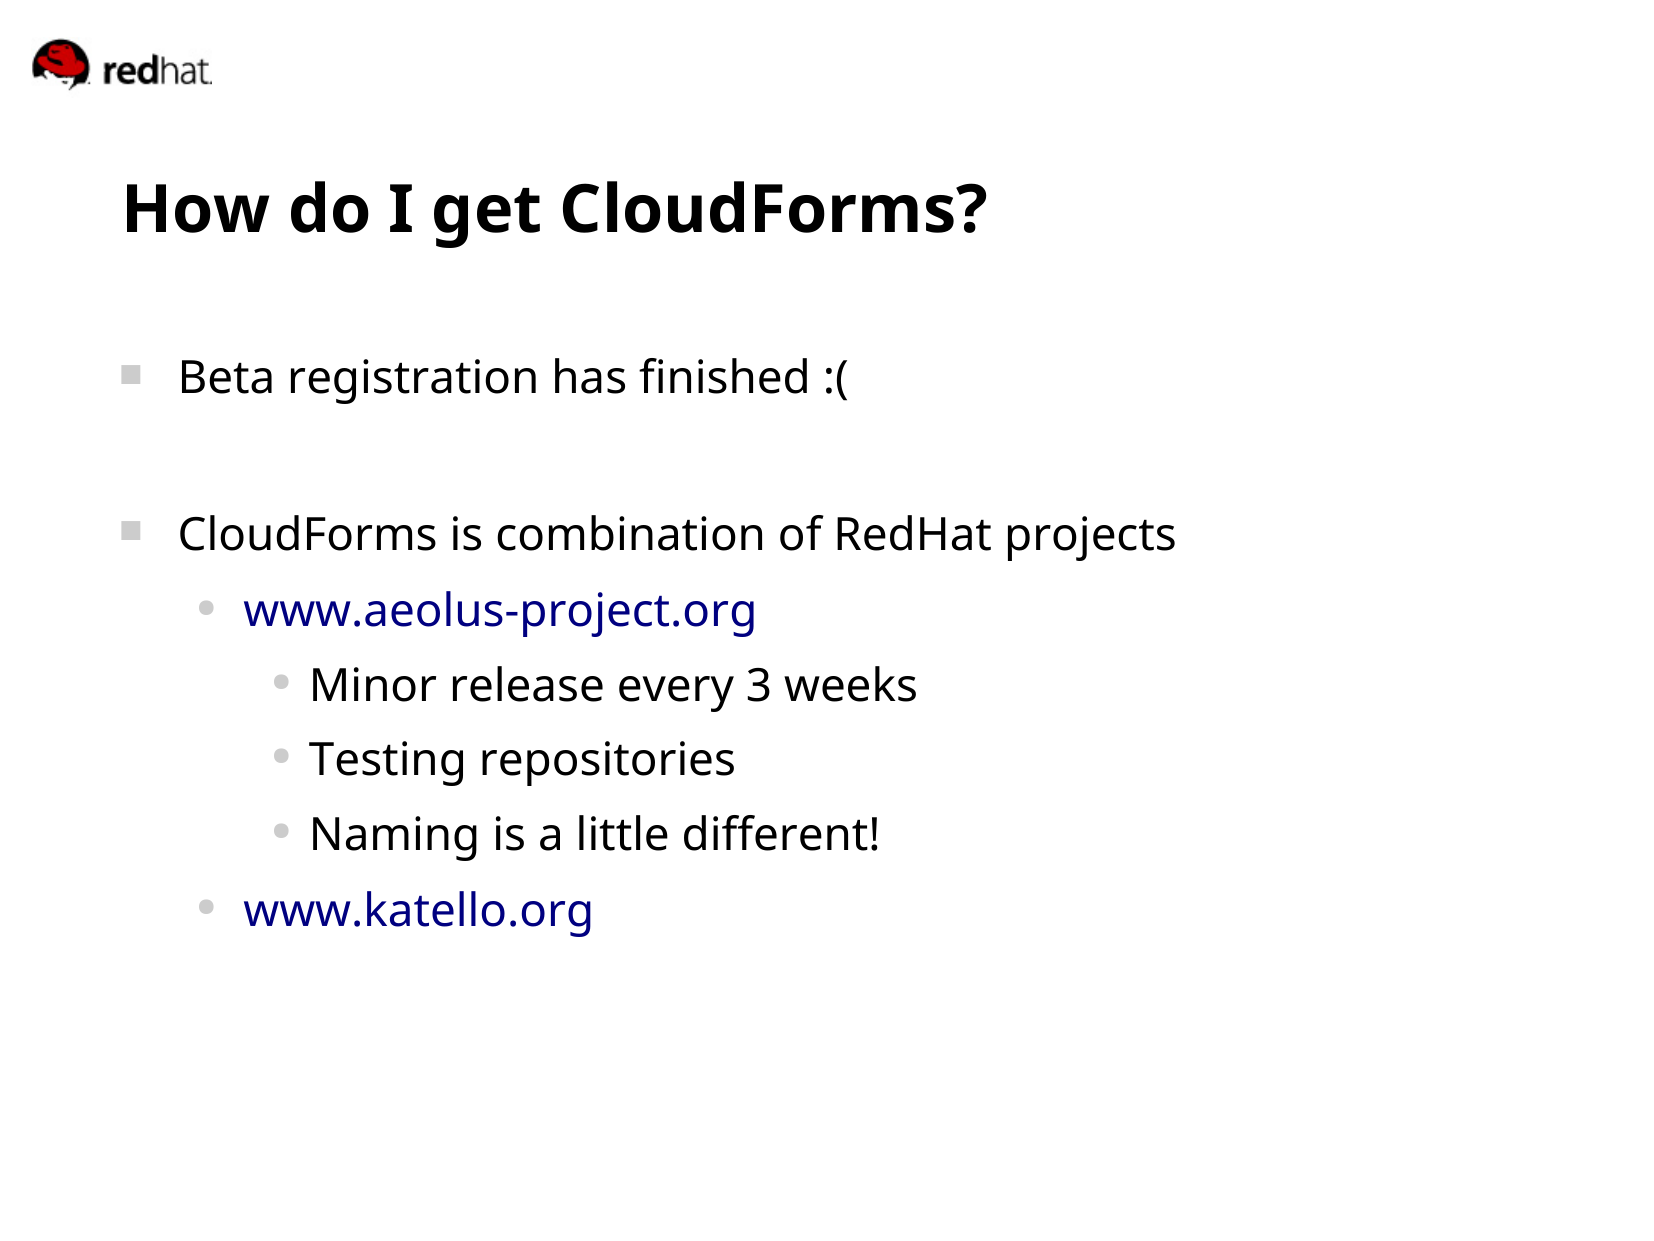

# How do I get CloudForms?
Beta registration has finished :(
CloudForms is combination of RedHat projects
www.aeolus-project.org
Minor release every 3 weeks
Testing repositories
Naming is a little different!
www.katello.org